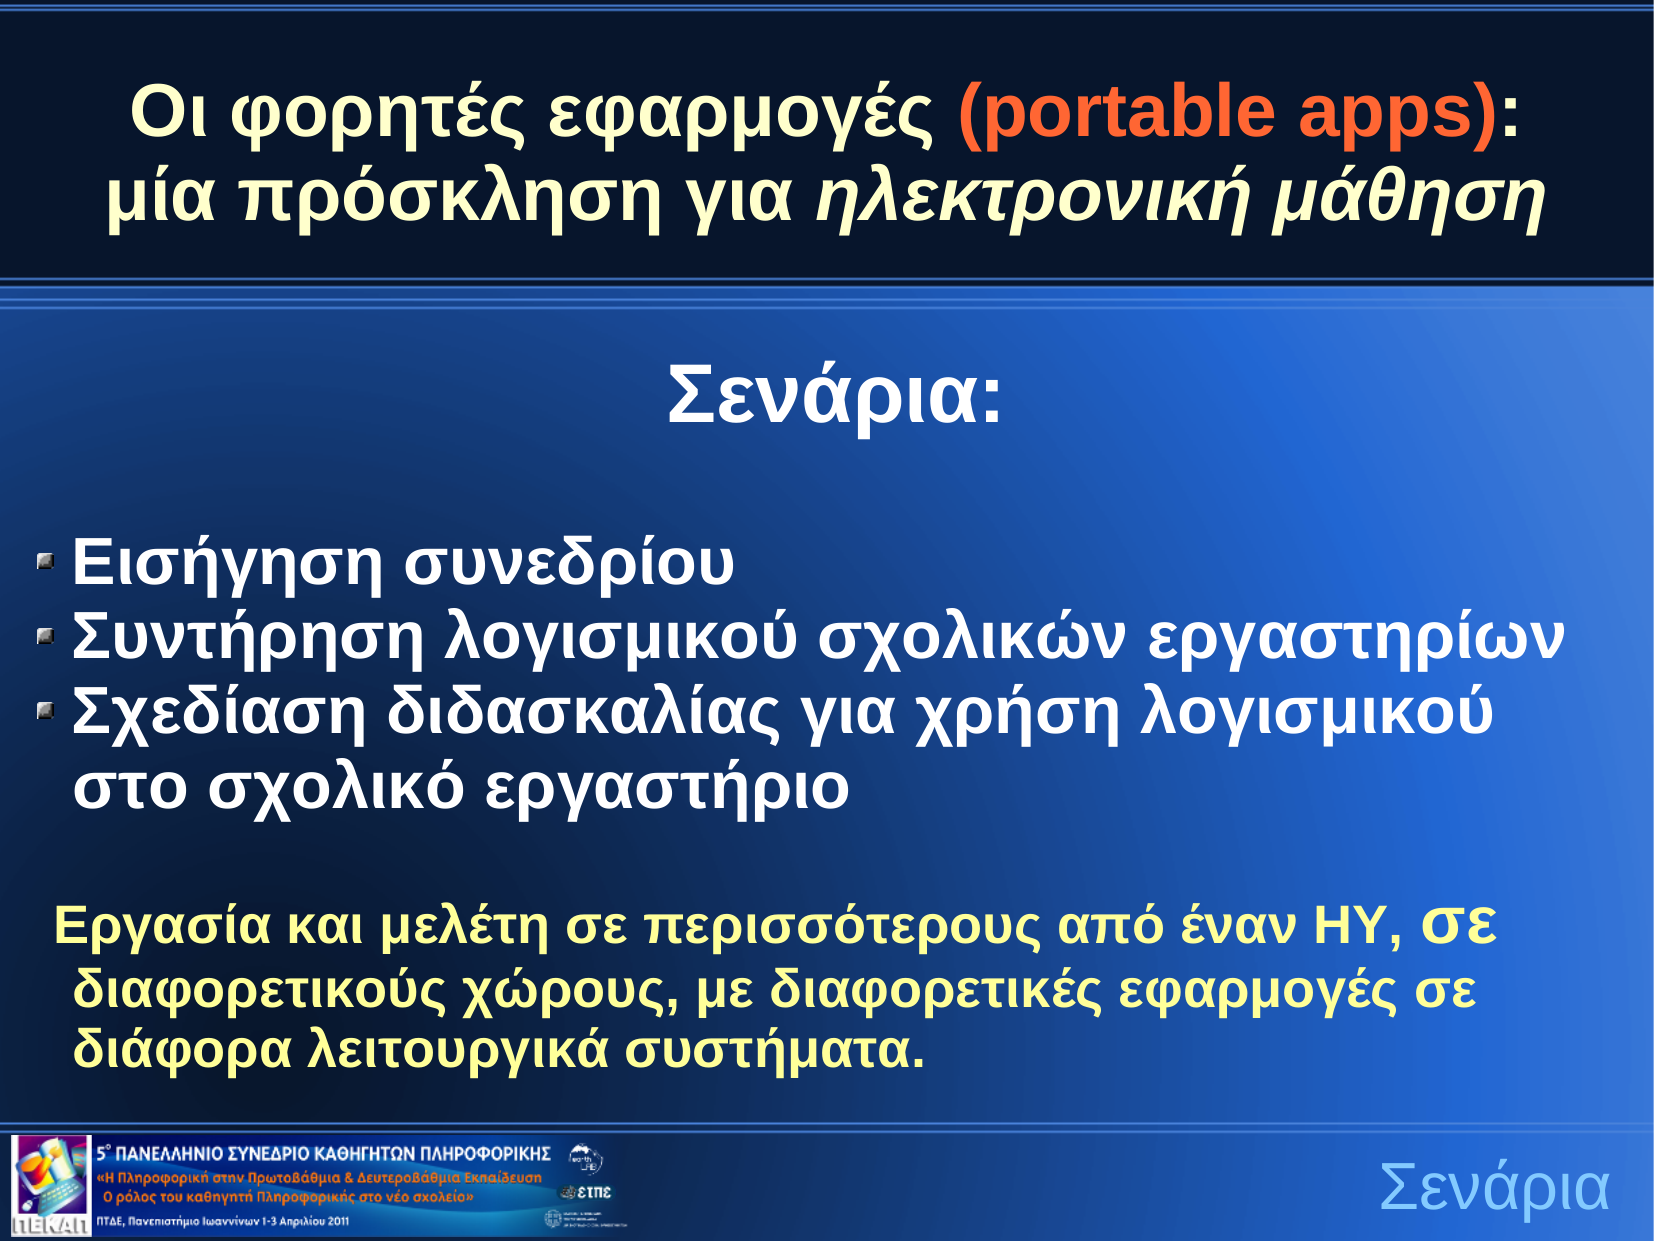

# Οι φορητές εφαρμογές (portable apps): μία πρόσκληση για ηλεκτρονική μάθηση
 Σενάρια:
 Εισήγηση συνεδρίου
 Συντήρηση λογισμικού σχολικών εργαστηρίων
 Σχεδίαση διδασκαλίας για χρήση λογισμικού στο σχολικό εργαστήριο
Εργασία και μελέτη σε περισσότερους από έναν ΗΥ, σε διαφορετικούς χώρους, με διαφορετικές εφαρμογές σε διάφορα λειτουργικά συστήματα.
Σενάρια